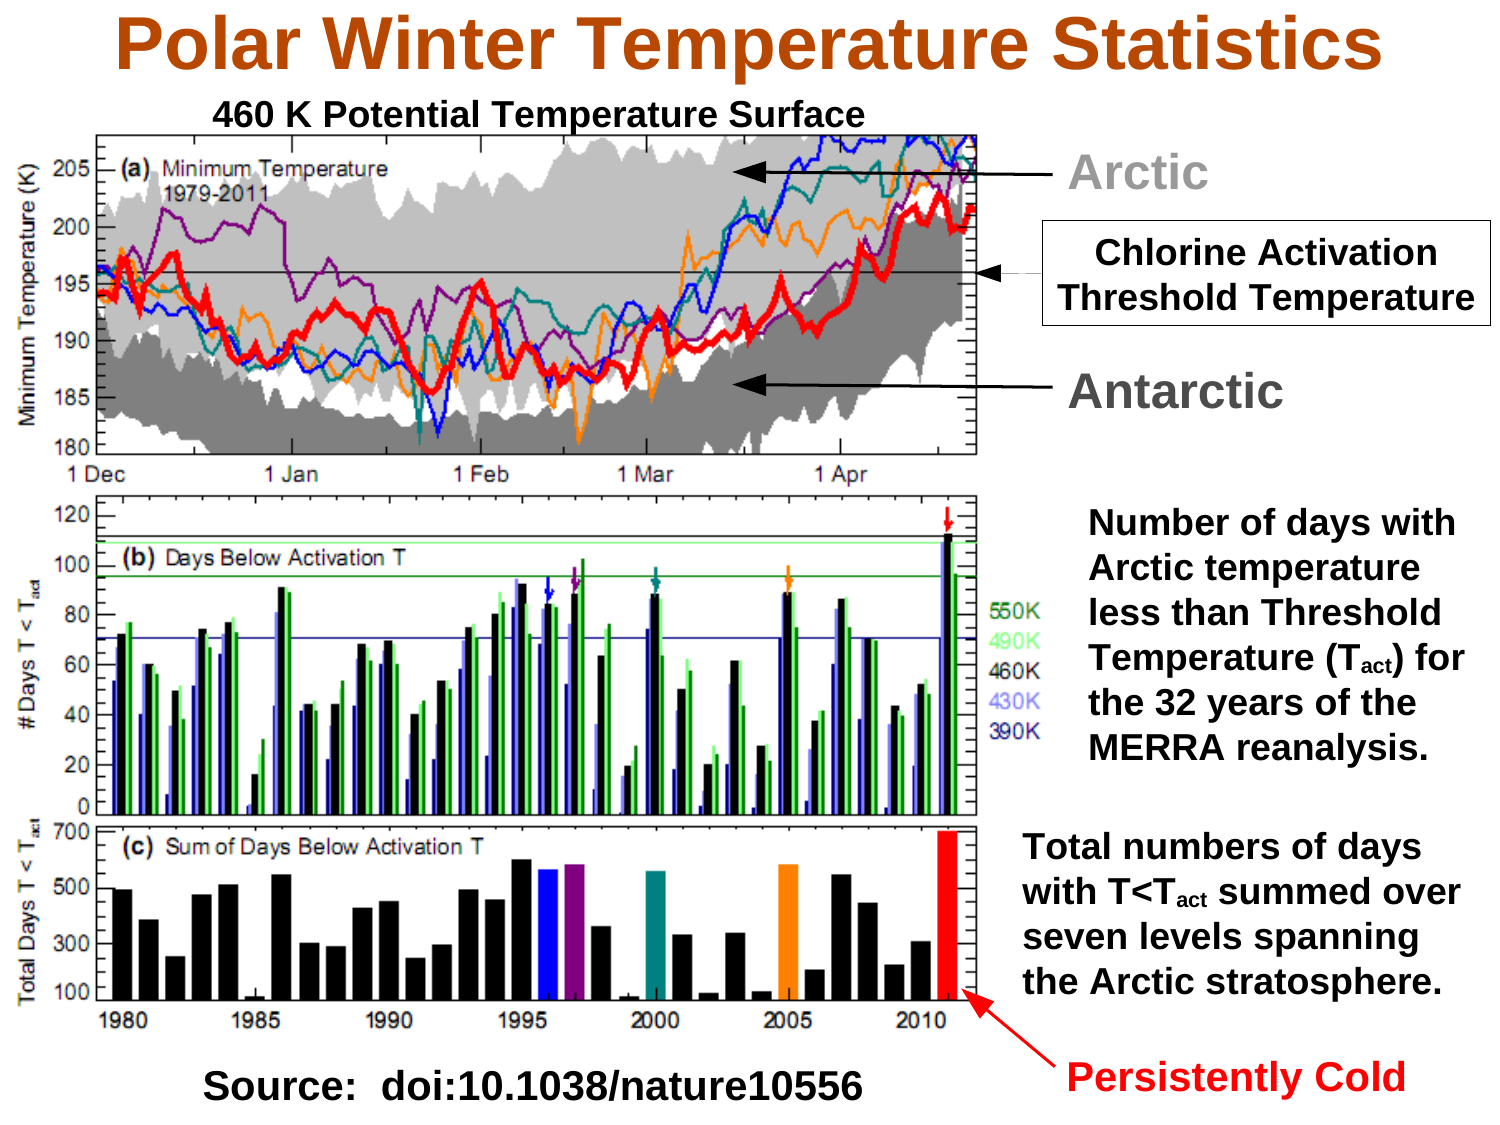

Polar Winter Temperature Statistics
460 K Potential Temperature Surface
Arctic
Chlorine Activation
Threshold Temperature
Antarctic
Number of days with Arctic temperature
less than Threshold Temperature (Tact) for the 32 years of the MERRA reanalysis.
Total numbers of days
with T<Tact summed over seven levels spanning the Arctic stratosphere.
Persistently Cold
Source: doi:10.1038/nature10556